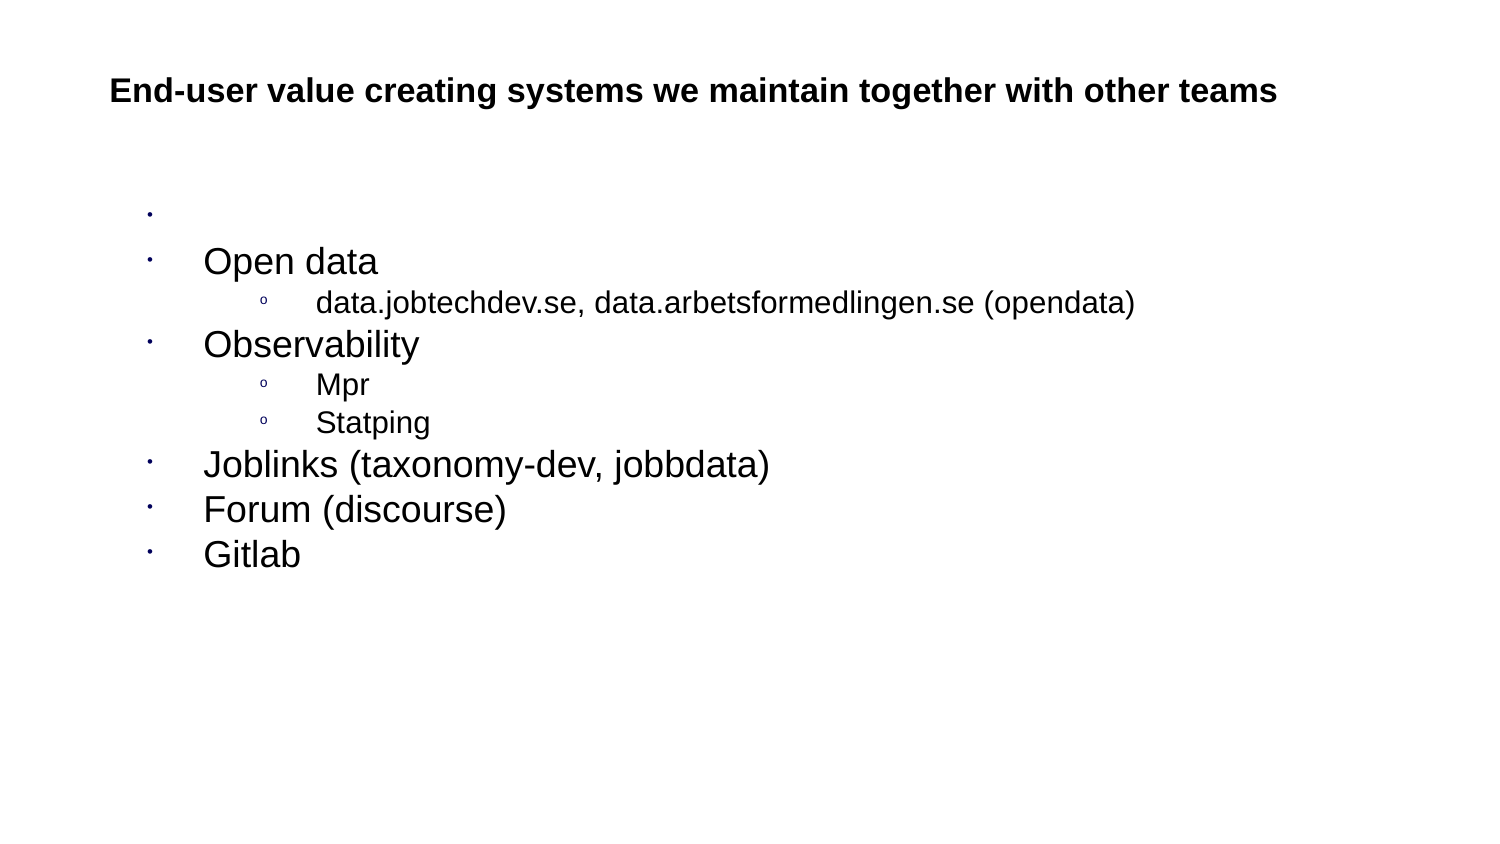

# End-user value creating systems we maintain together with other teams
Open data
data.jobtechdev.se, data.arbetsformedlingen.se (opendata)
Observability
Mpr
Statping
Joblinks (taxonomy-dev, jobbdata)
Forum (discourse)
Gitlab